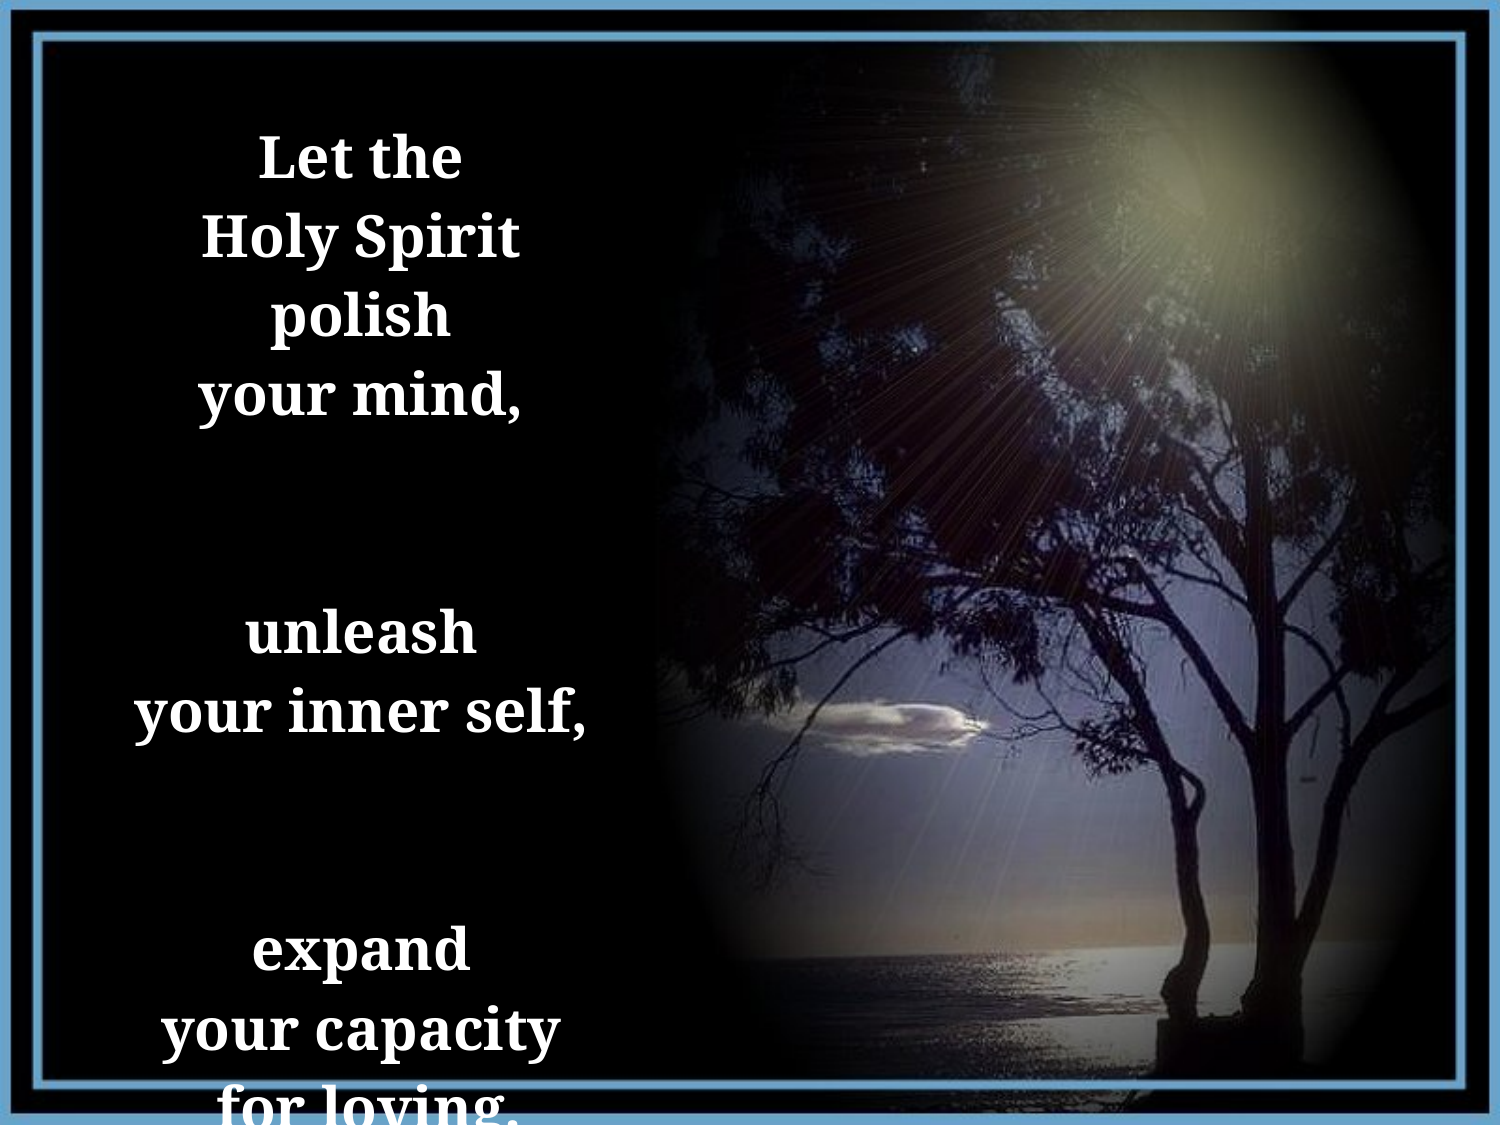

Let the
Holy Spirit
polish
your mind,
unleash
your inner self,
expand
your capacity
for loving.